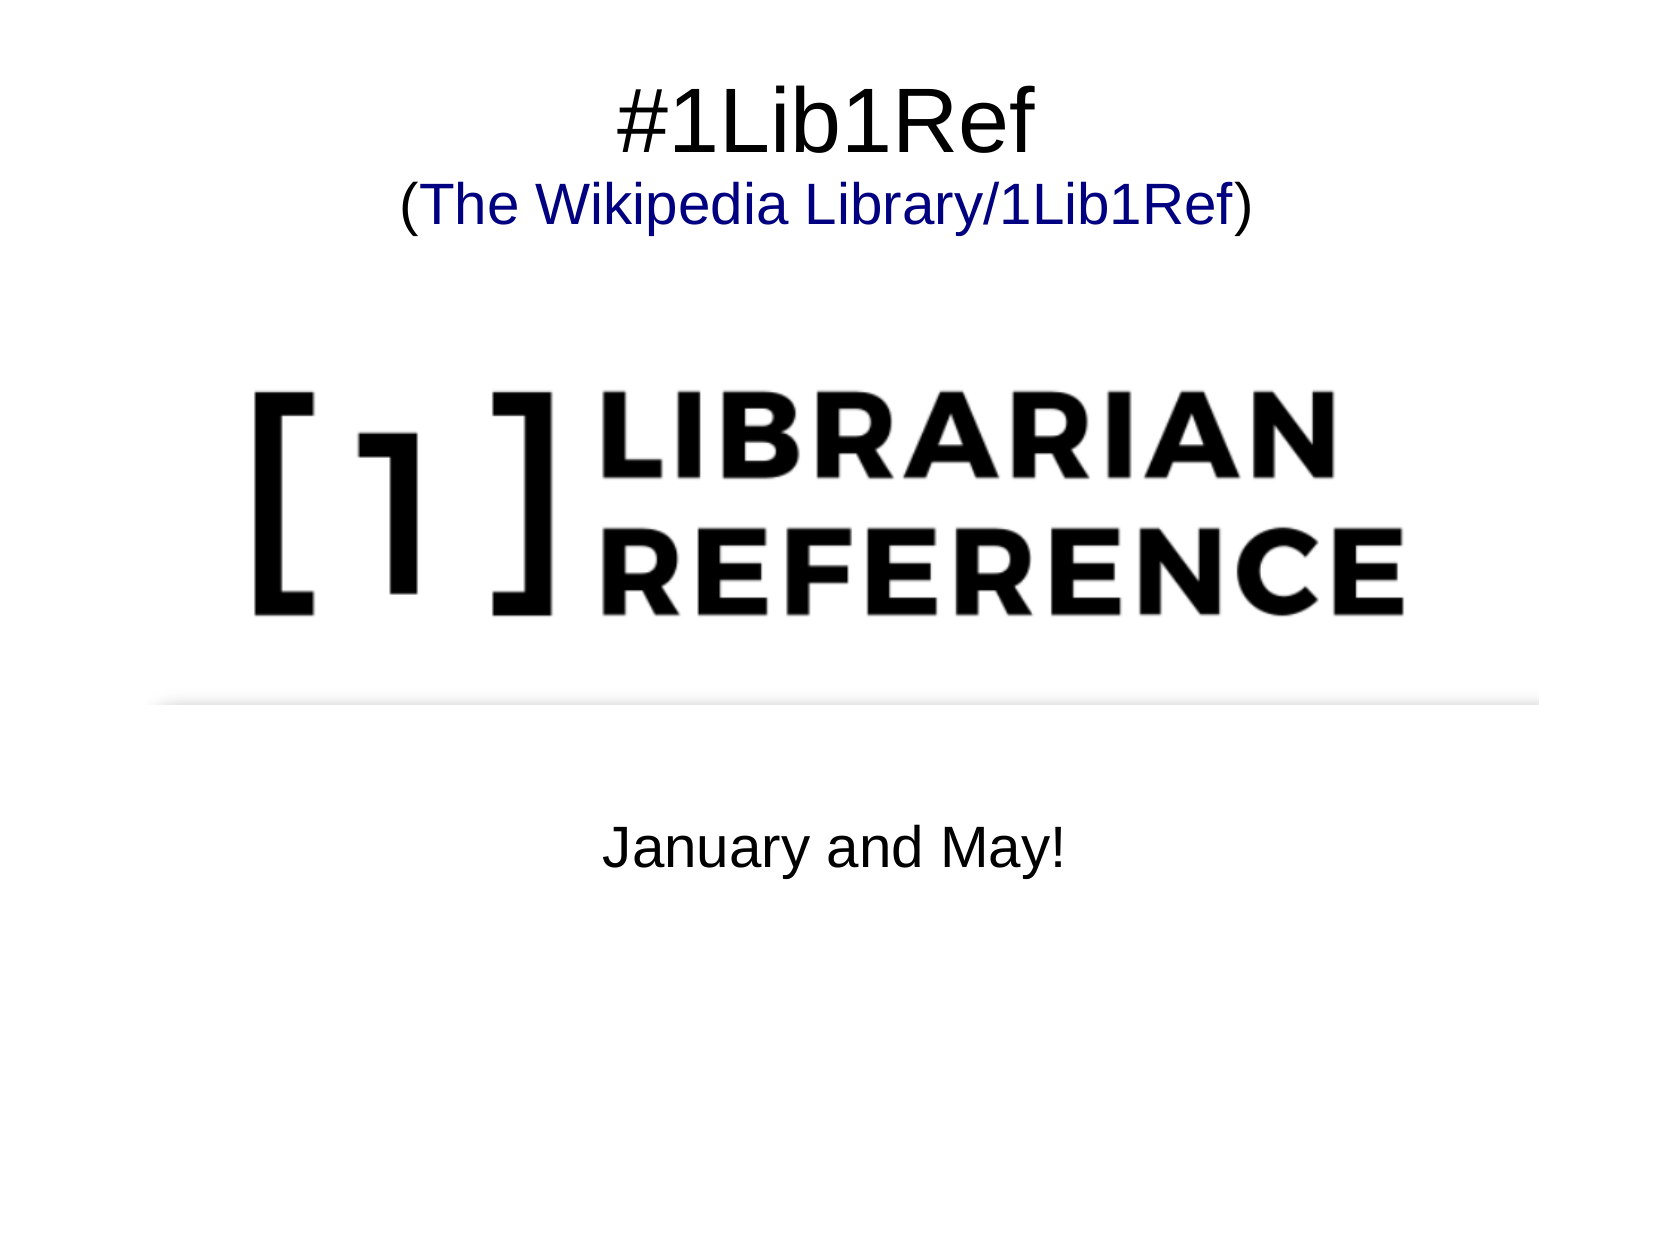

# #1Lib1Ref (The Wikipedia Library/1Lib1Ref)
January and May!